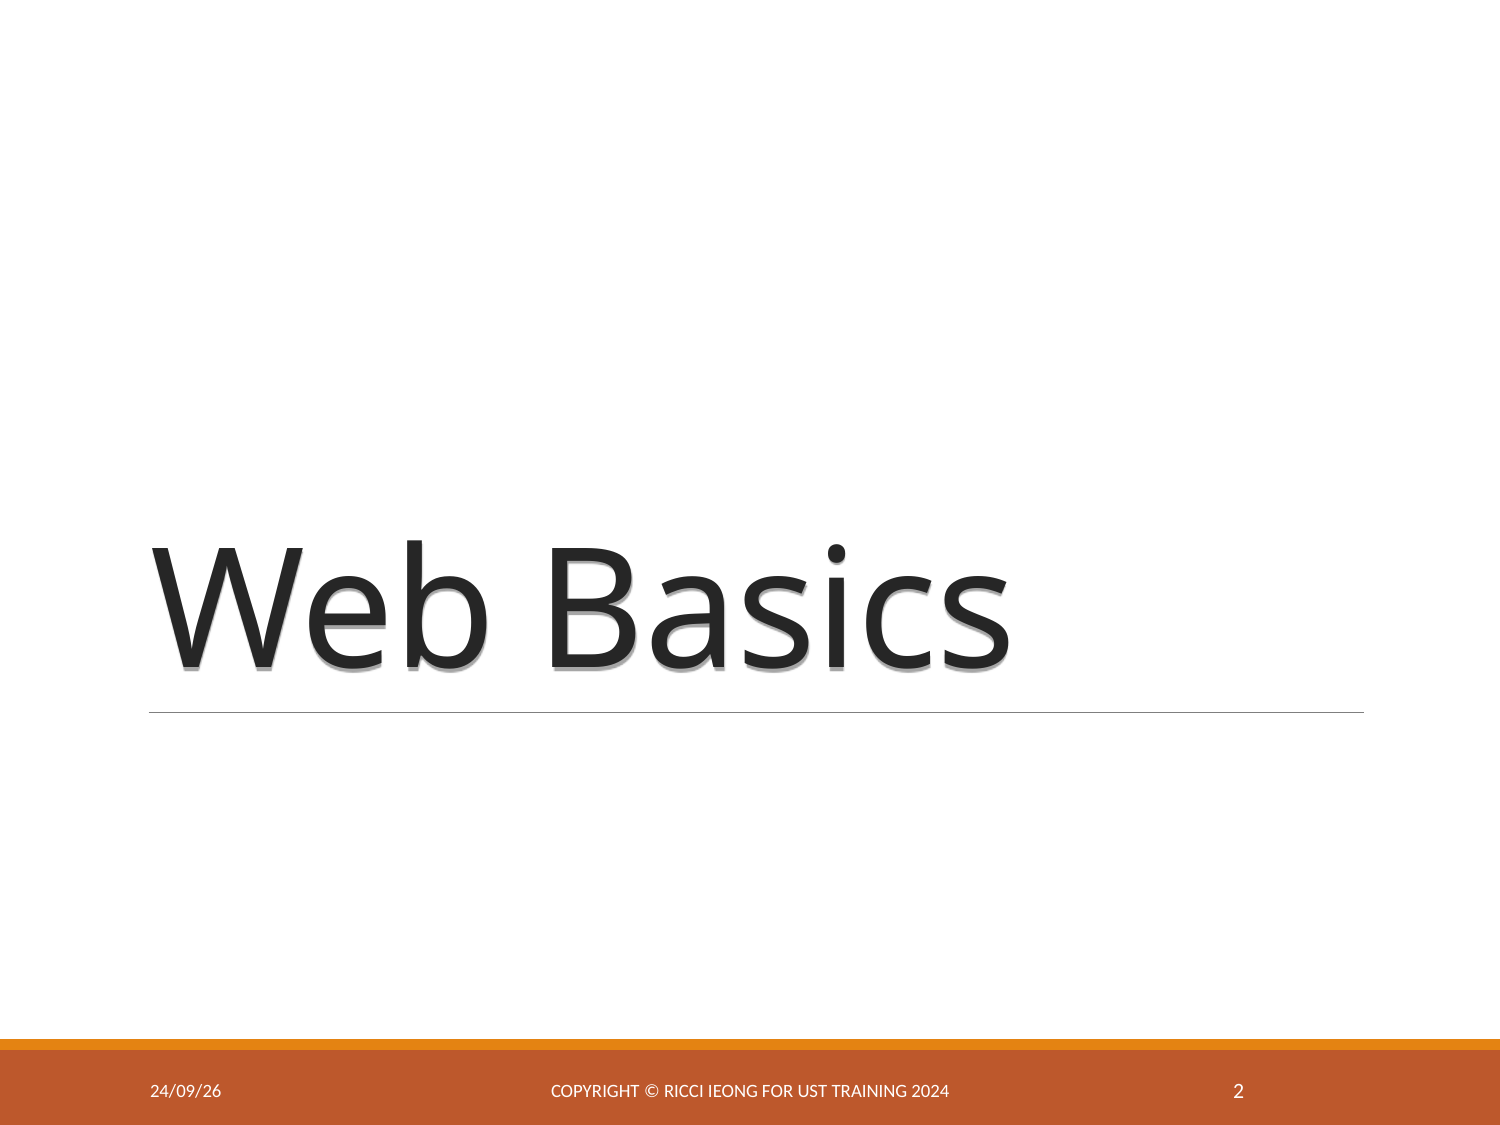

# Web Basics
Copyright © Ricci IEONG for UST training 2024
2